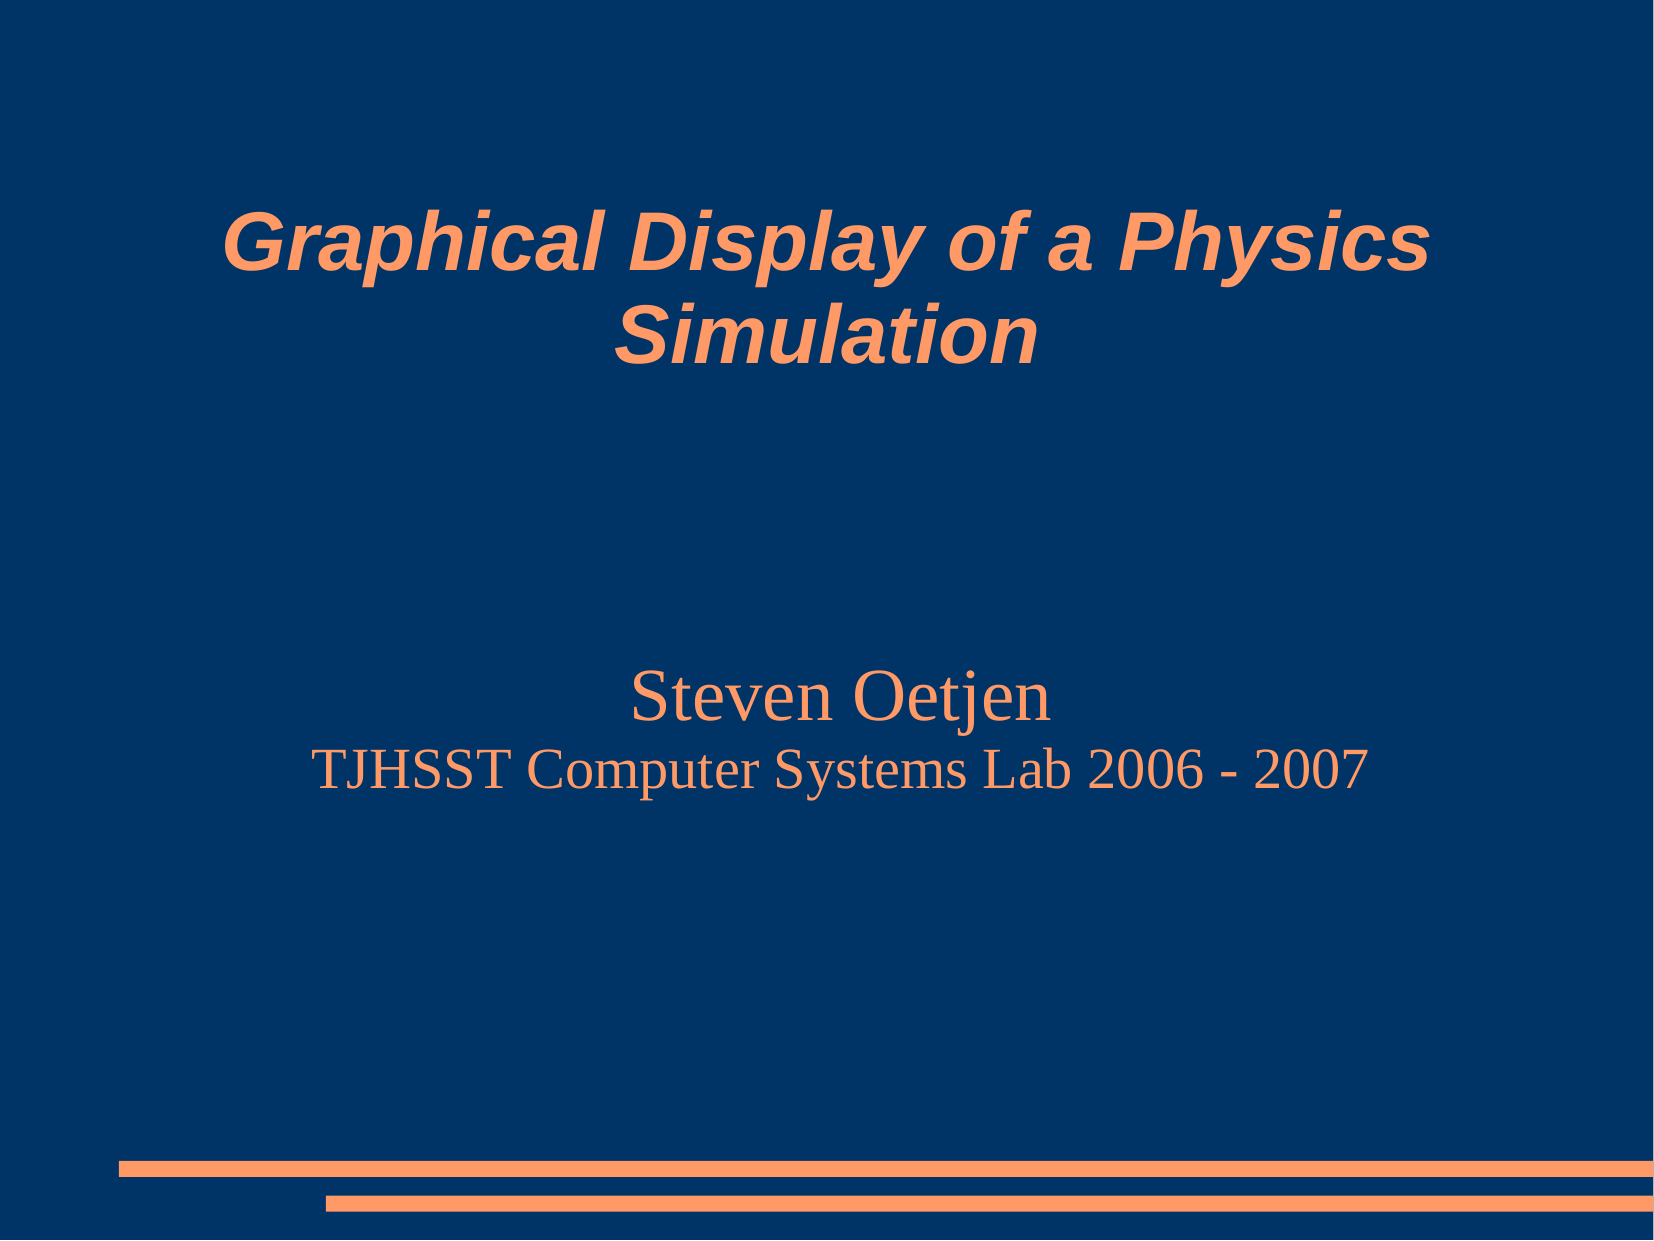

# Graphical Display of a Physics Simulation
Steven Oetjen
TJHSST Computer Systems Lab 2006 - 2007